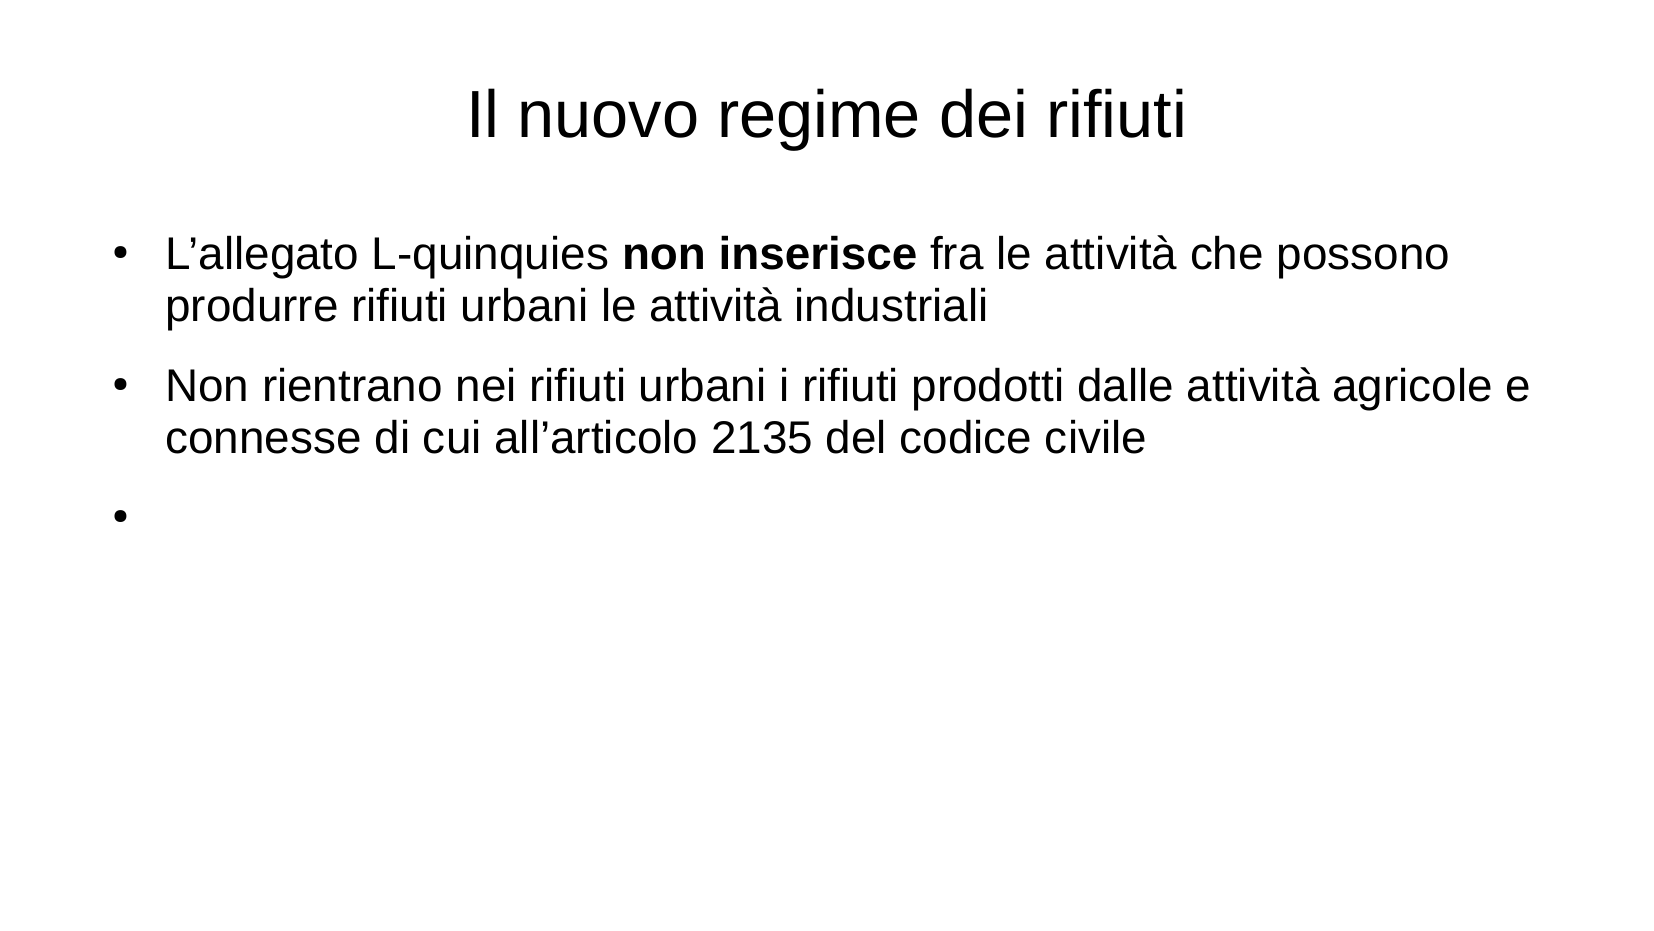

# Il nuovo regime dei rifiuti
L’allegato L-quinquies non inserisce fra le attività che possono produrre rifiuti urbani le attività industriali
Non rientrano nei rifiuti urbani i rifiuti prodotti dalle attività agricole e connesse di cui all’articolo 2135 del codice civile